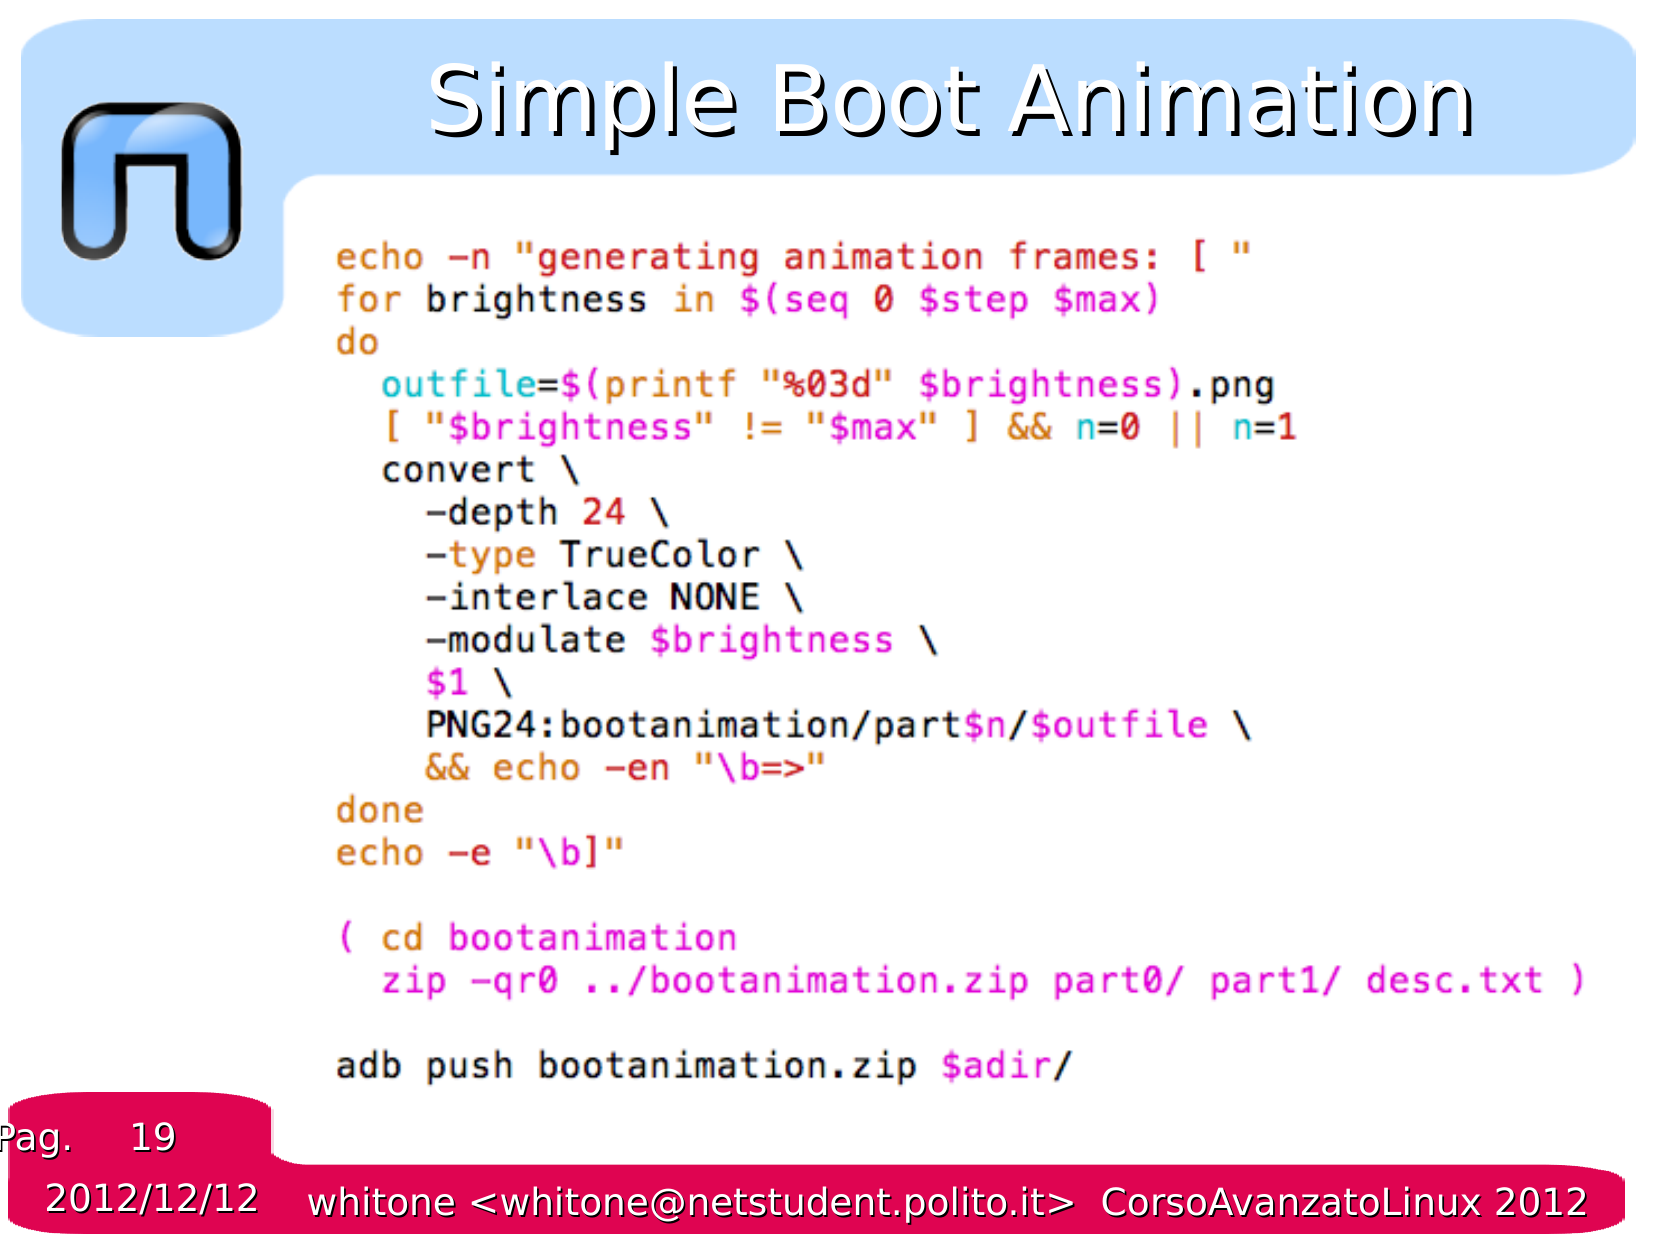

# Simple Boot Animation
 Pag.
2012/12/12
whitone <whitone@netstudent.polito.it> CorsoAvanzatoLinux 2012